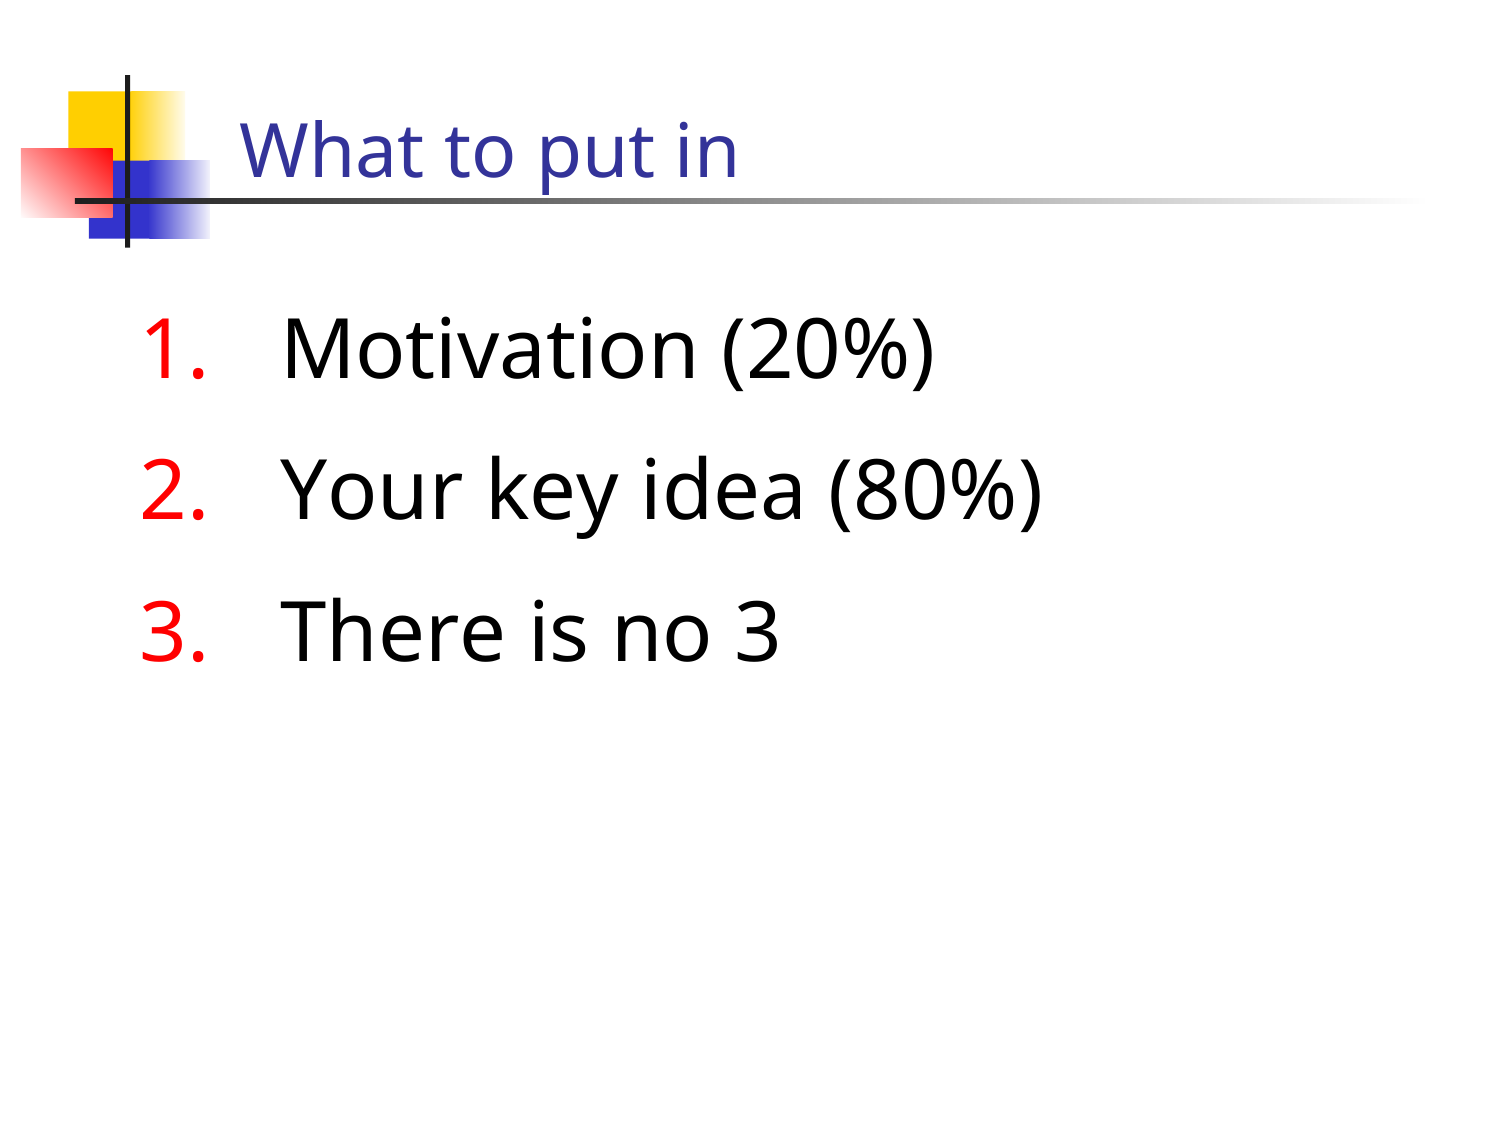

# What to put in
Motivation (20%)‏
Your key idea (80%)‏
There is no 3